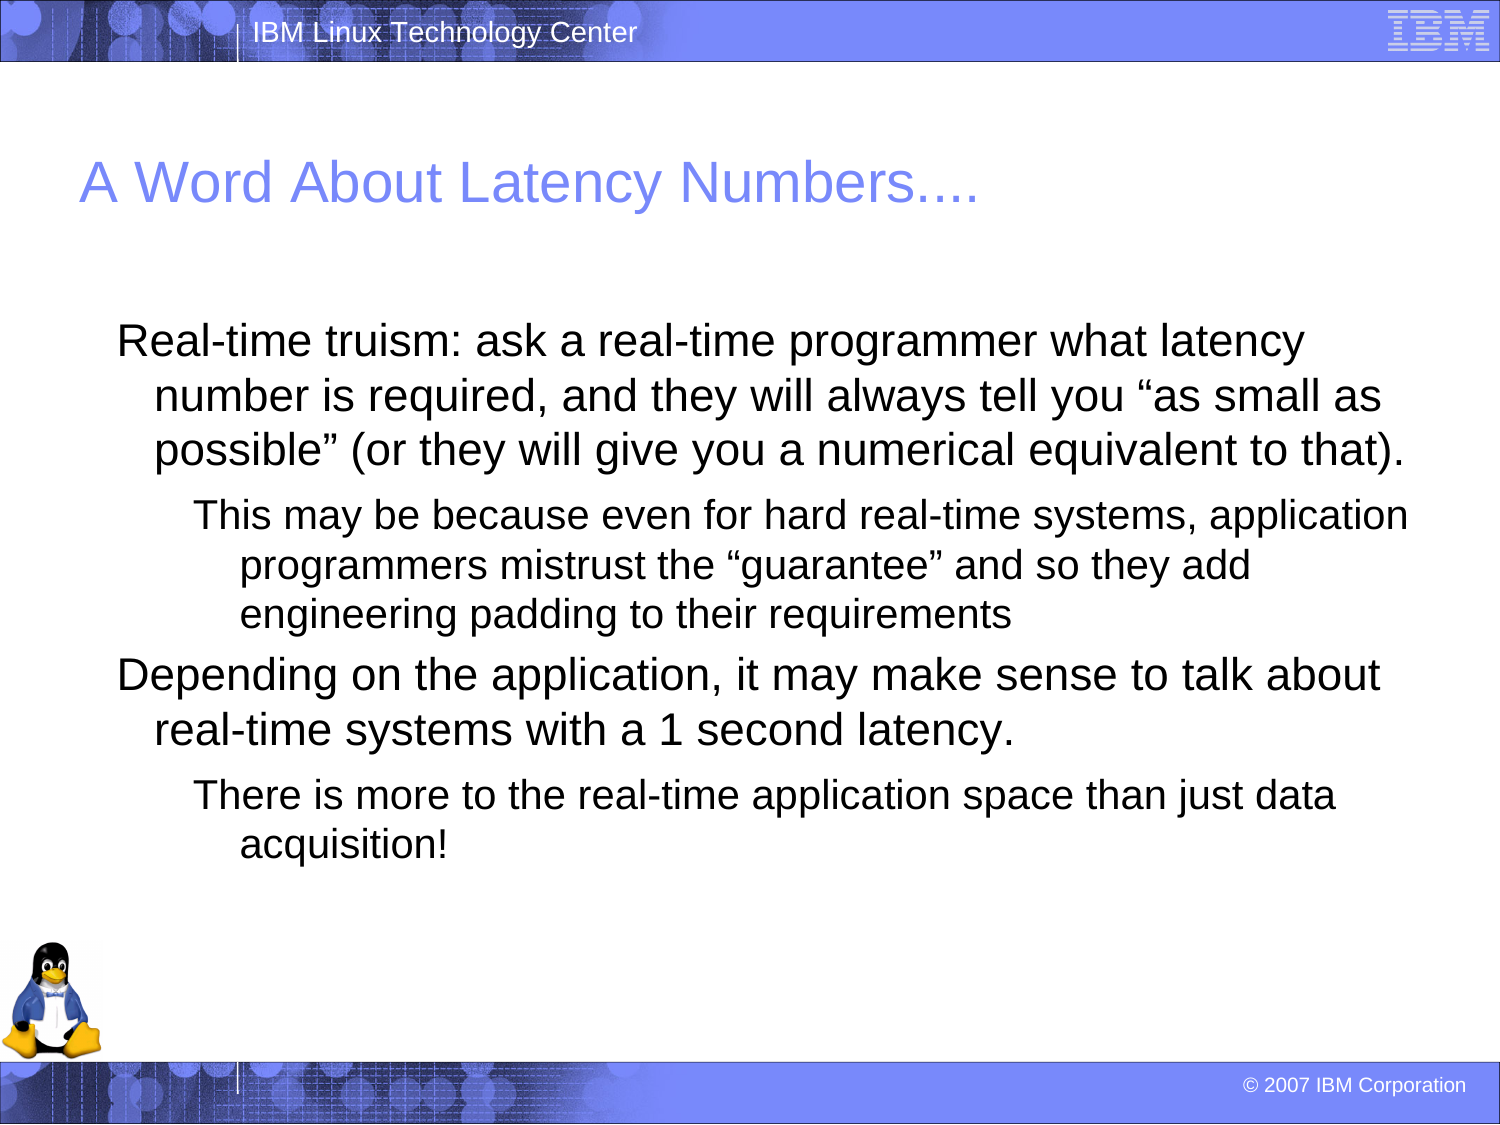

# A Word About Latency Numbers....
Real-time truism: ask a real-time programmer what latency number is required, and they will always tell you “as small as possible” (or they will give you a numerical equivalent to that).
This may be because even for hard real-time systems, application programmers mistrust the “guarantee” and so they add engineering padding to their requirements
Depending on the application, it may make sense to talk about real-time systems with a 1 second latency.
There is more to the real-time application space than just data acquisition!